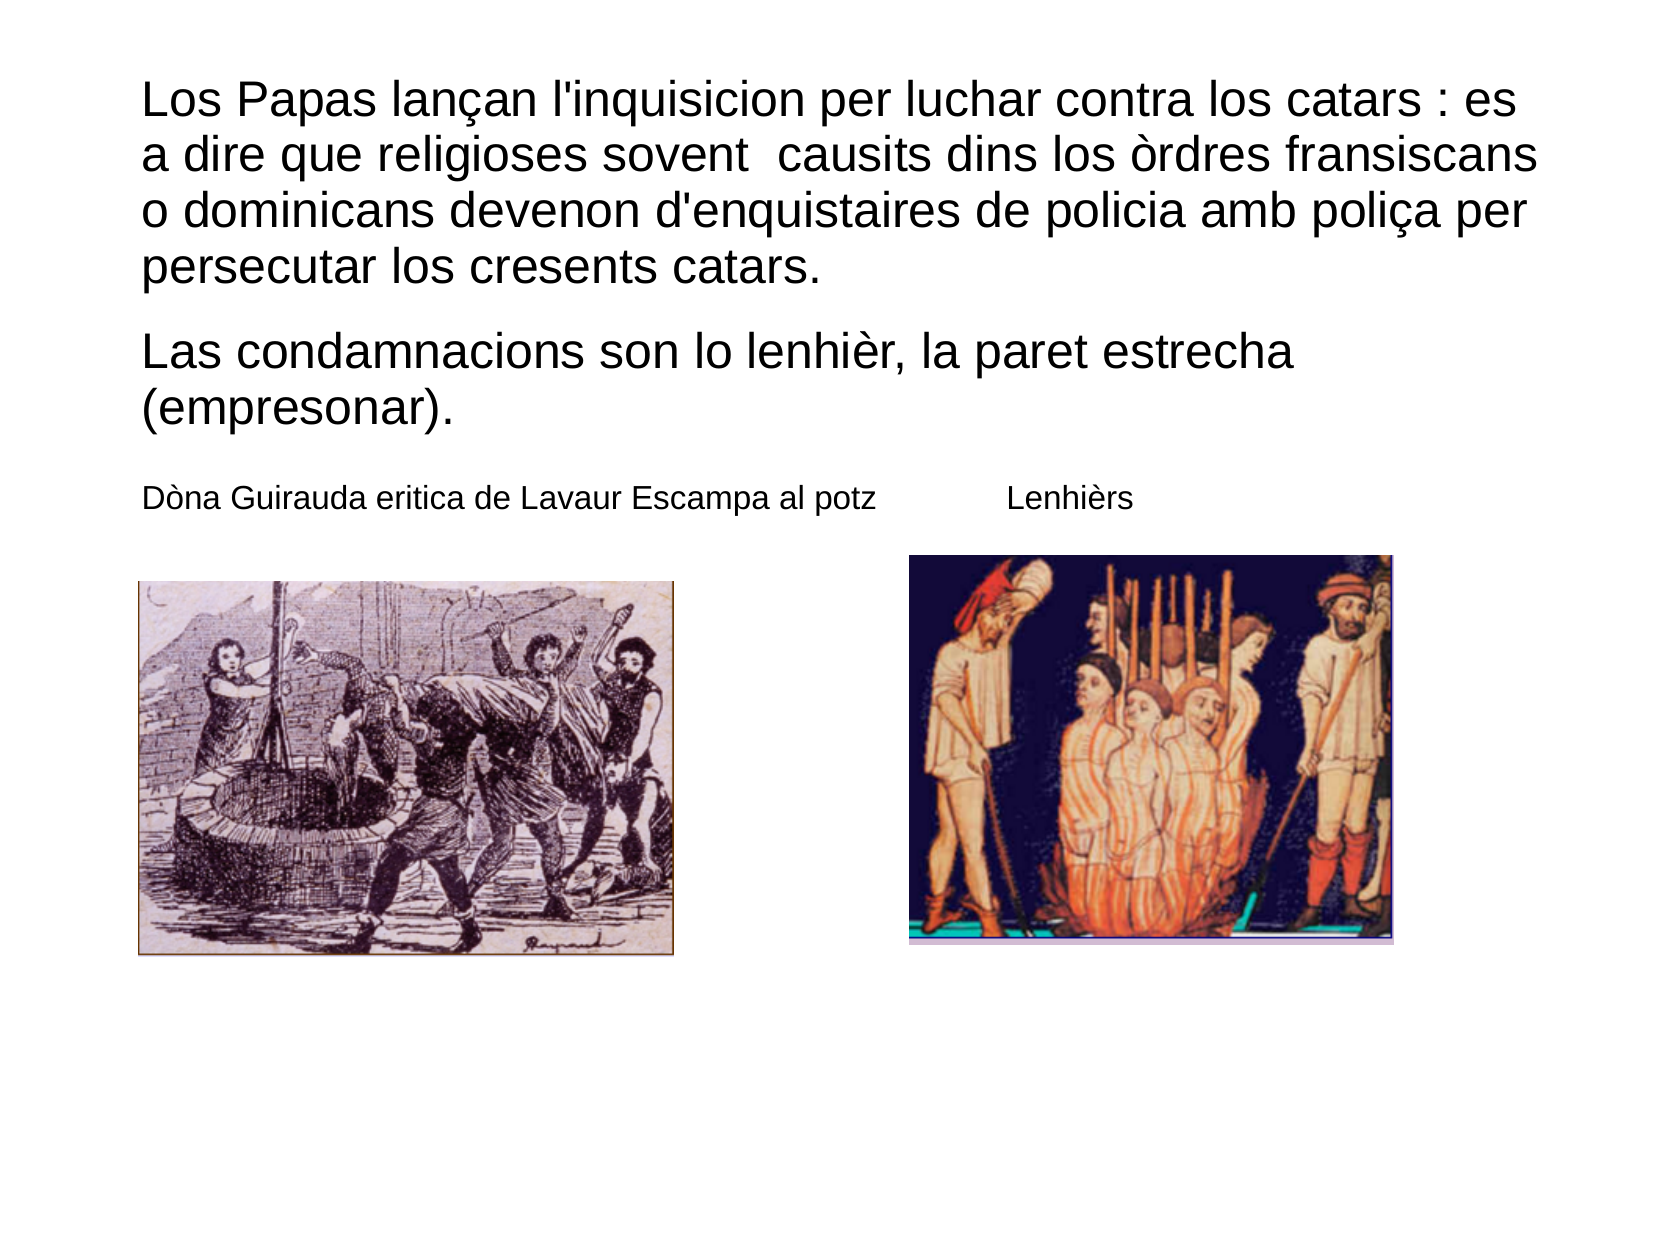

# Los Papas lançan l'inquisicion per luchar contra los catars : es a dire que religioses sovent causits dins los òrdres fransiscans o dominicans devenon d'enquistaires de policia amb poliça per persecutar los cresents catars.
Las condamnacions son lo lenhièr, la paret estrecha (empresonar).
Dòna Guirauda eritica de Lavaur Escampa al potz Lenhièrs